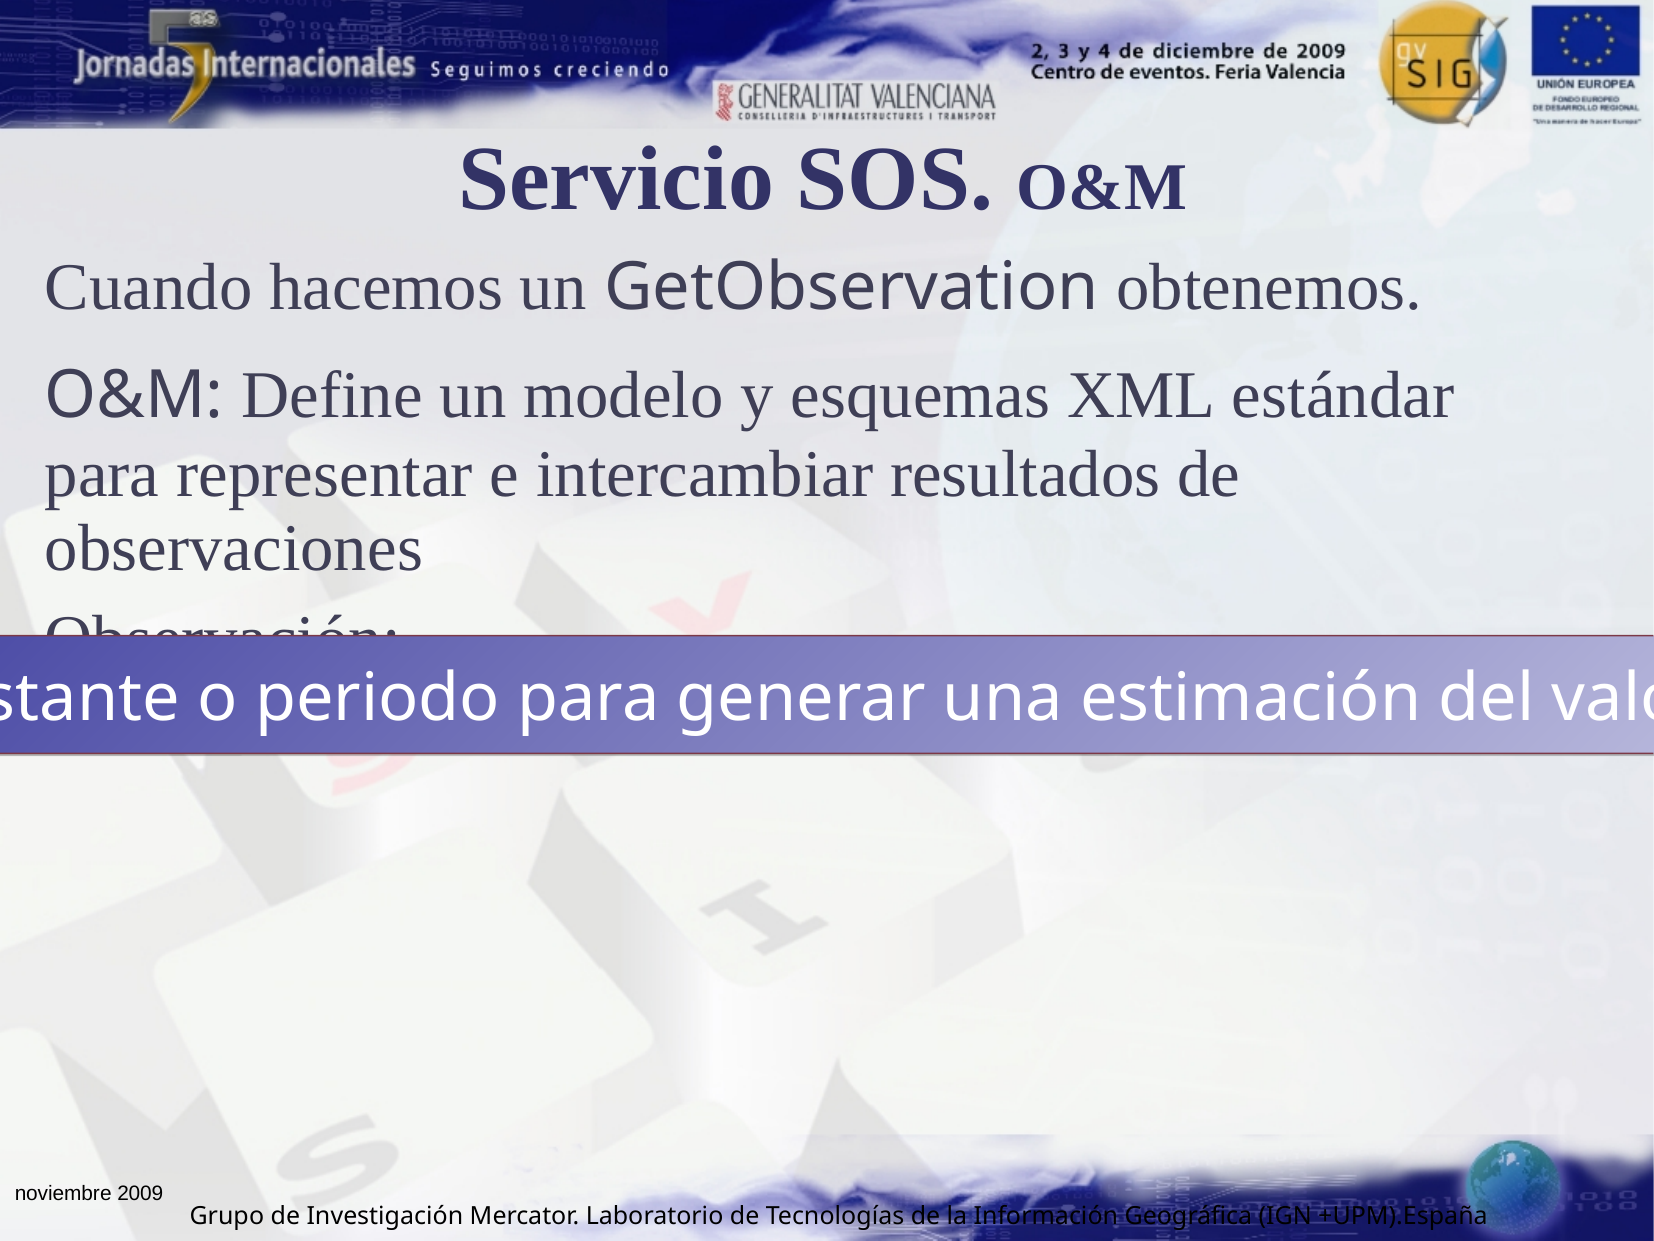

Servicio SOS. O&M
# Cuando hacemos un GetObservation obtenemos.
O&M: Define un modelo y esquemas XML estándar para representar e intercambiar resultados de observaciones
Observación:
El acto de observar un fenómeno en un instante o periodo para generar una estimación del valor de la propiedad del objeto observado
Grupo de Investigación Mercator. Laboratorio de Tecnologías de la Información Geográfica (IGN +UPM).España
noviembre 2009